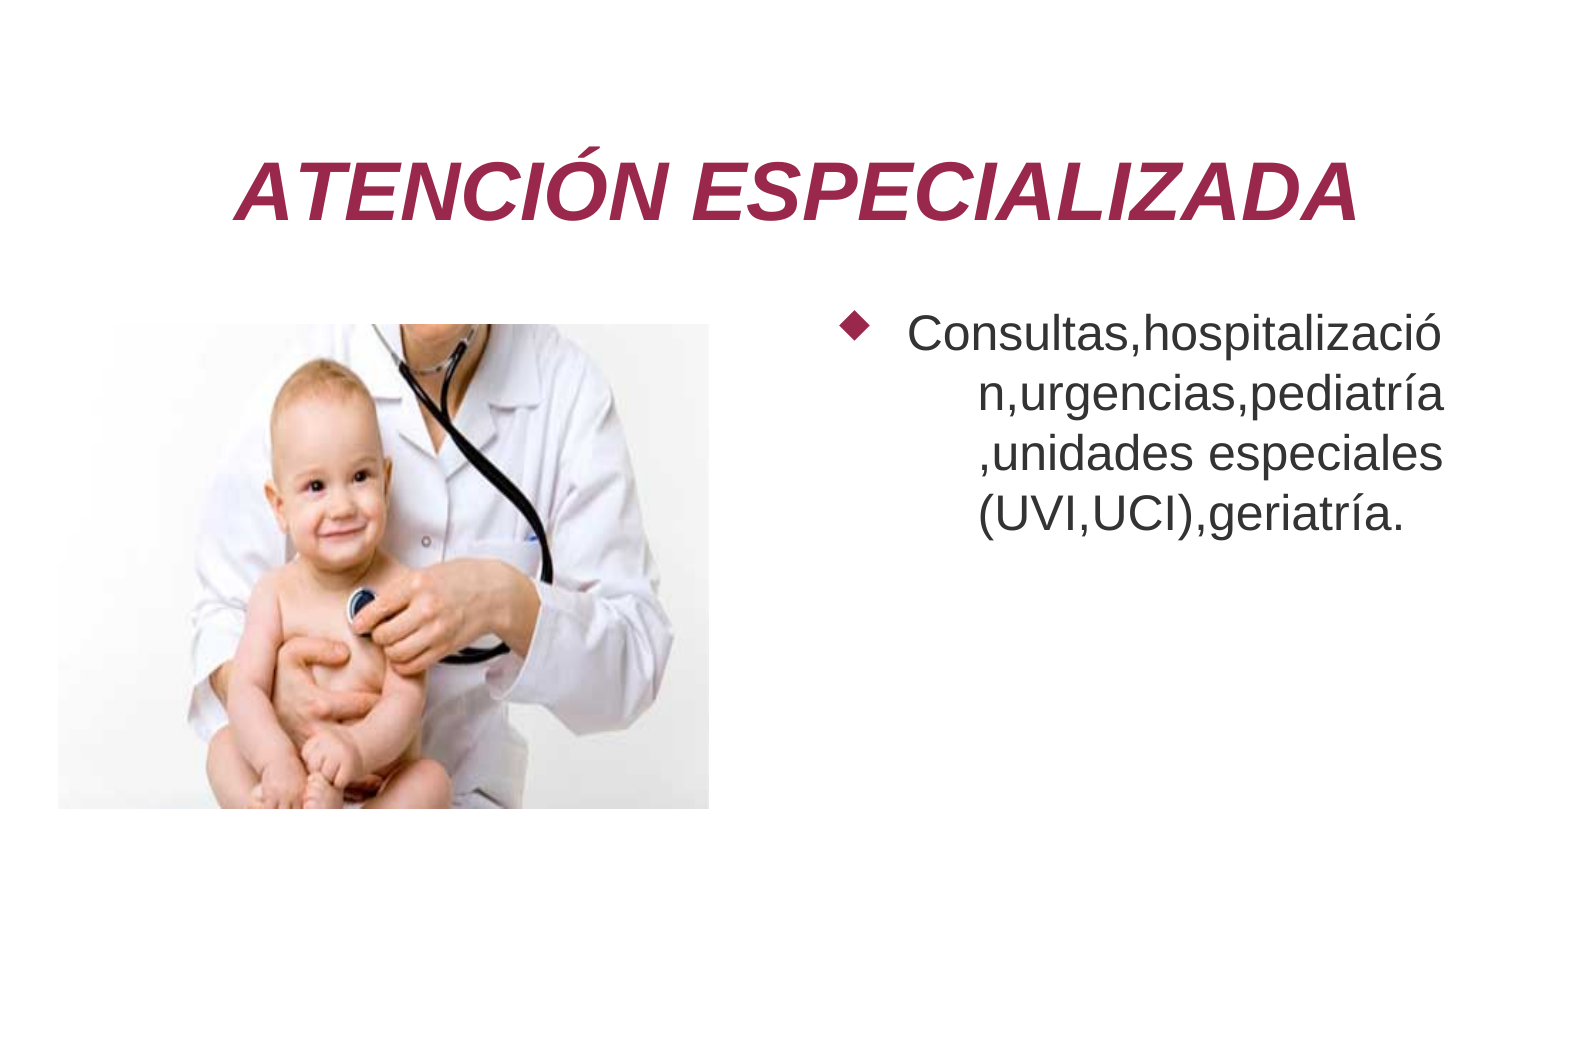

# ATENCIÓN ESPECIALIZADA
Consultas,hospitalización,urgencias,pediatría ,unidades especiales (UVI,UCI),geriatría.